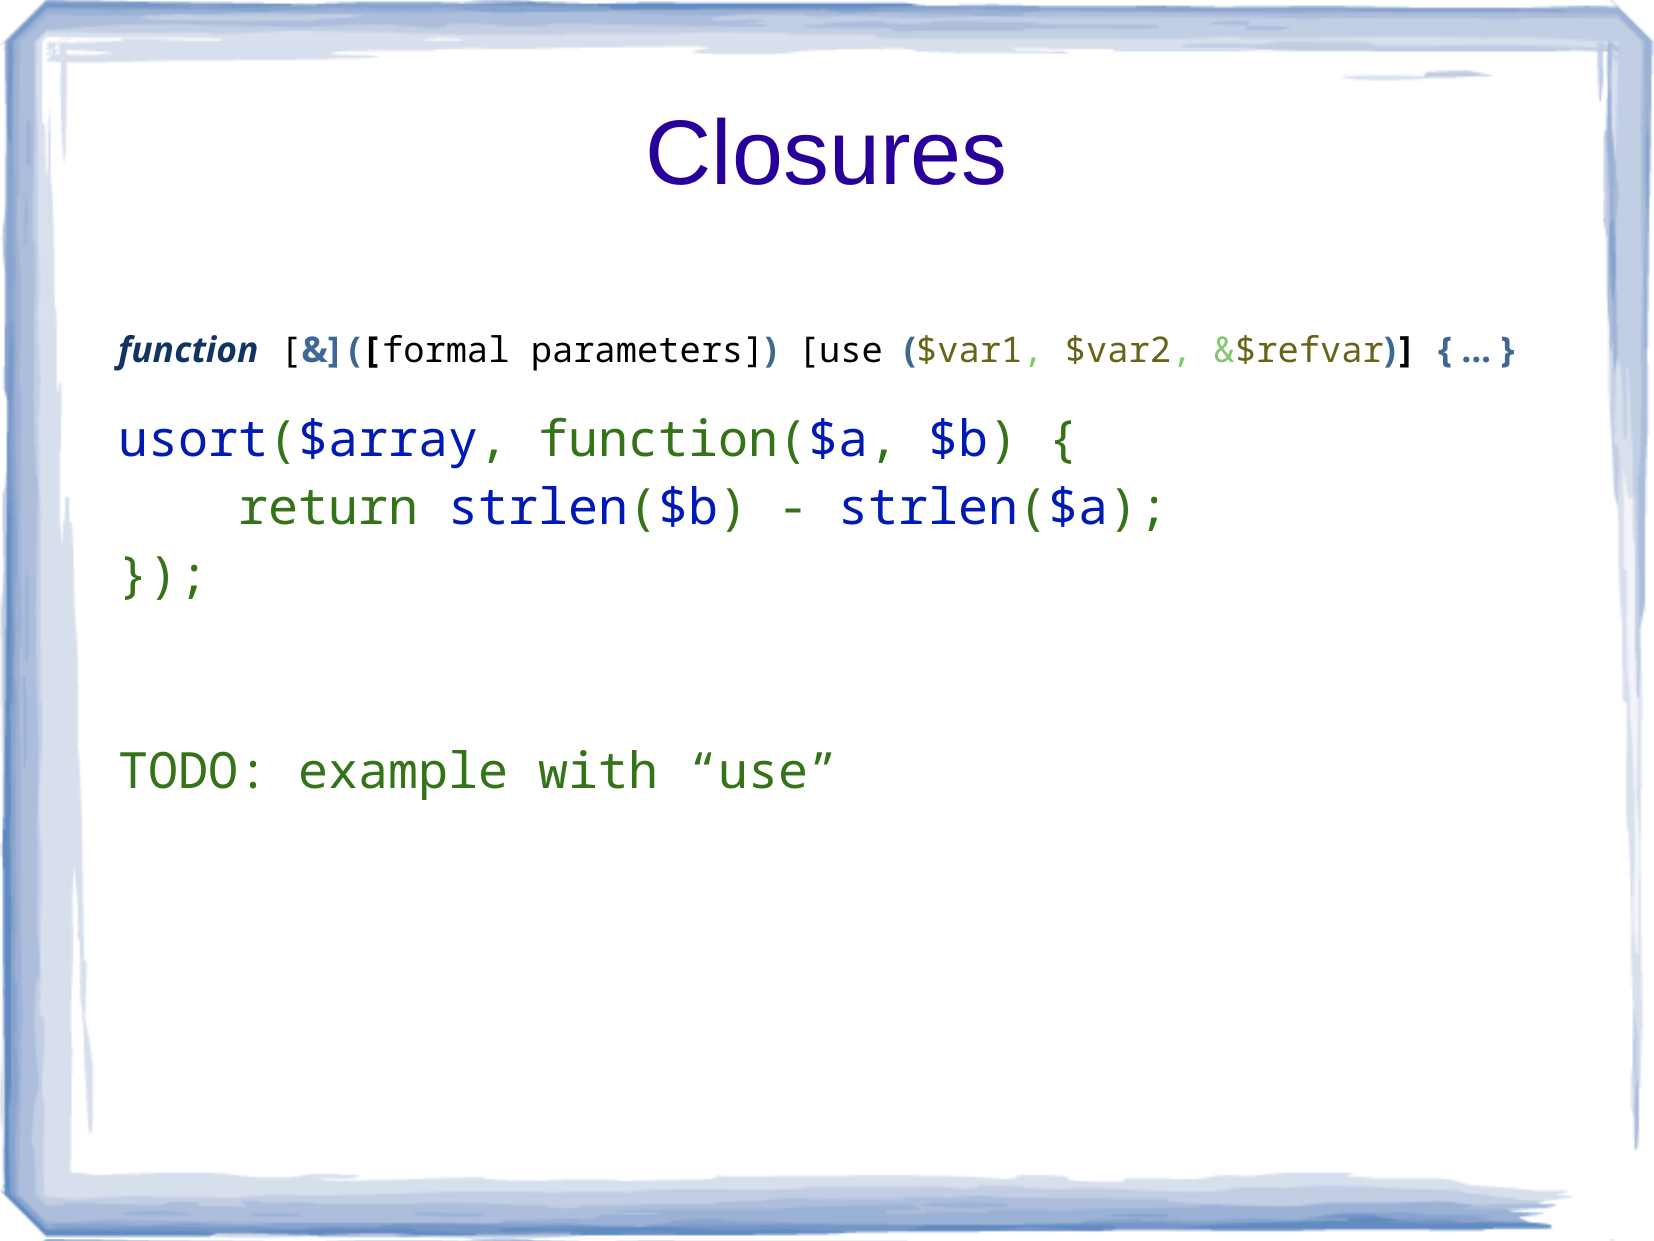

# Closures
function [&] ([formal parameters]) [use ($var1, $var2, &$refvar)] { ... }
usort($array, function($a, $b) {
    return strlen($b) - strlen($a);
});
TODO: example with “use”